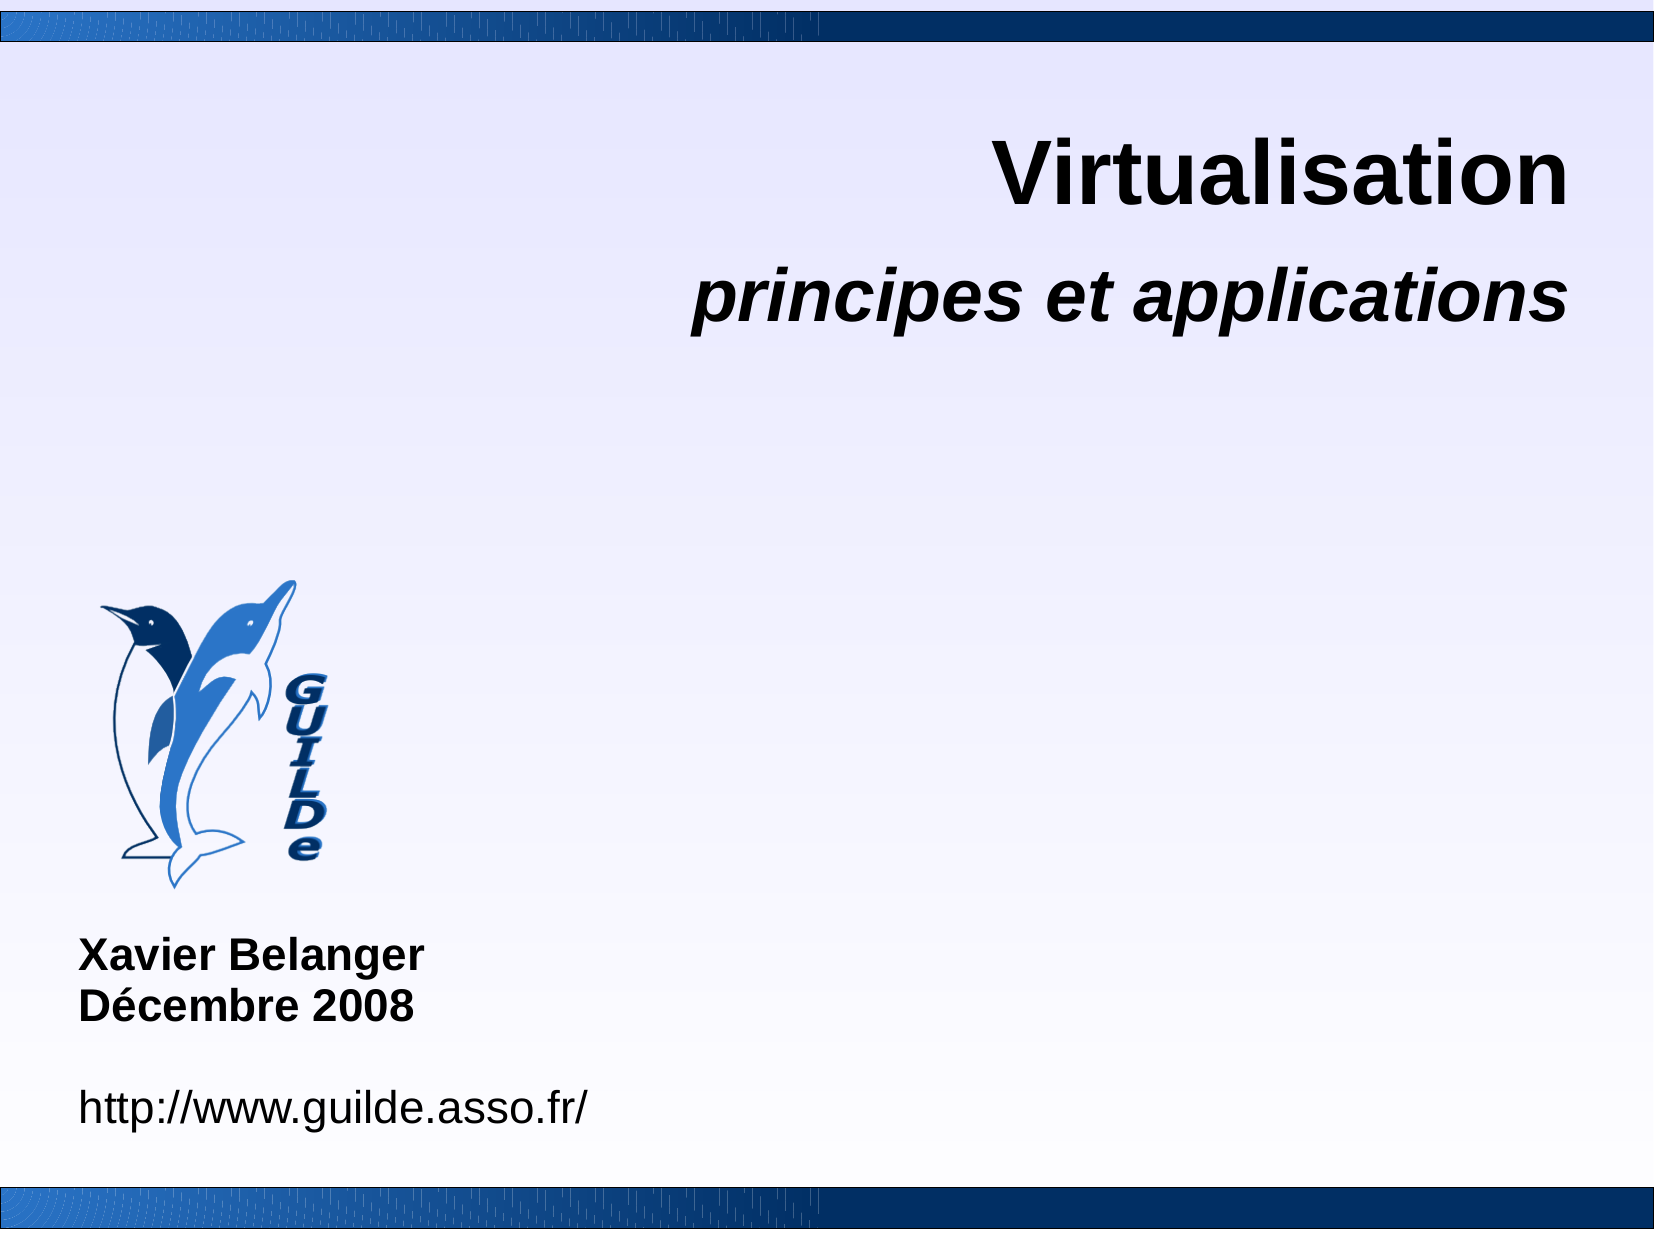

# Virtualisation principes et applications
Xavier Belanger
Décembre 2008
http://www.guilde.asso.fr/